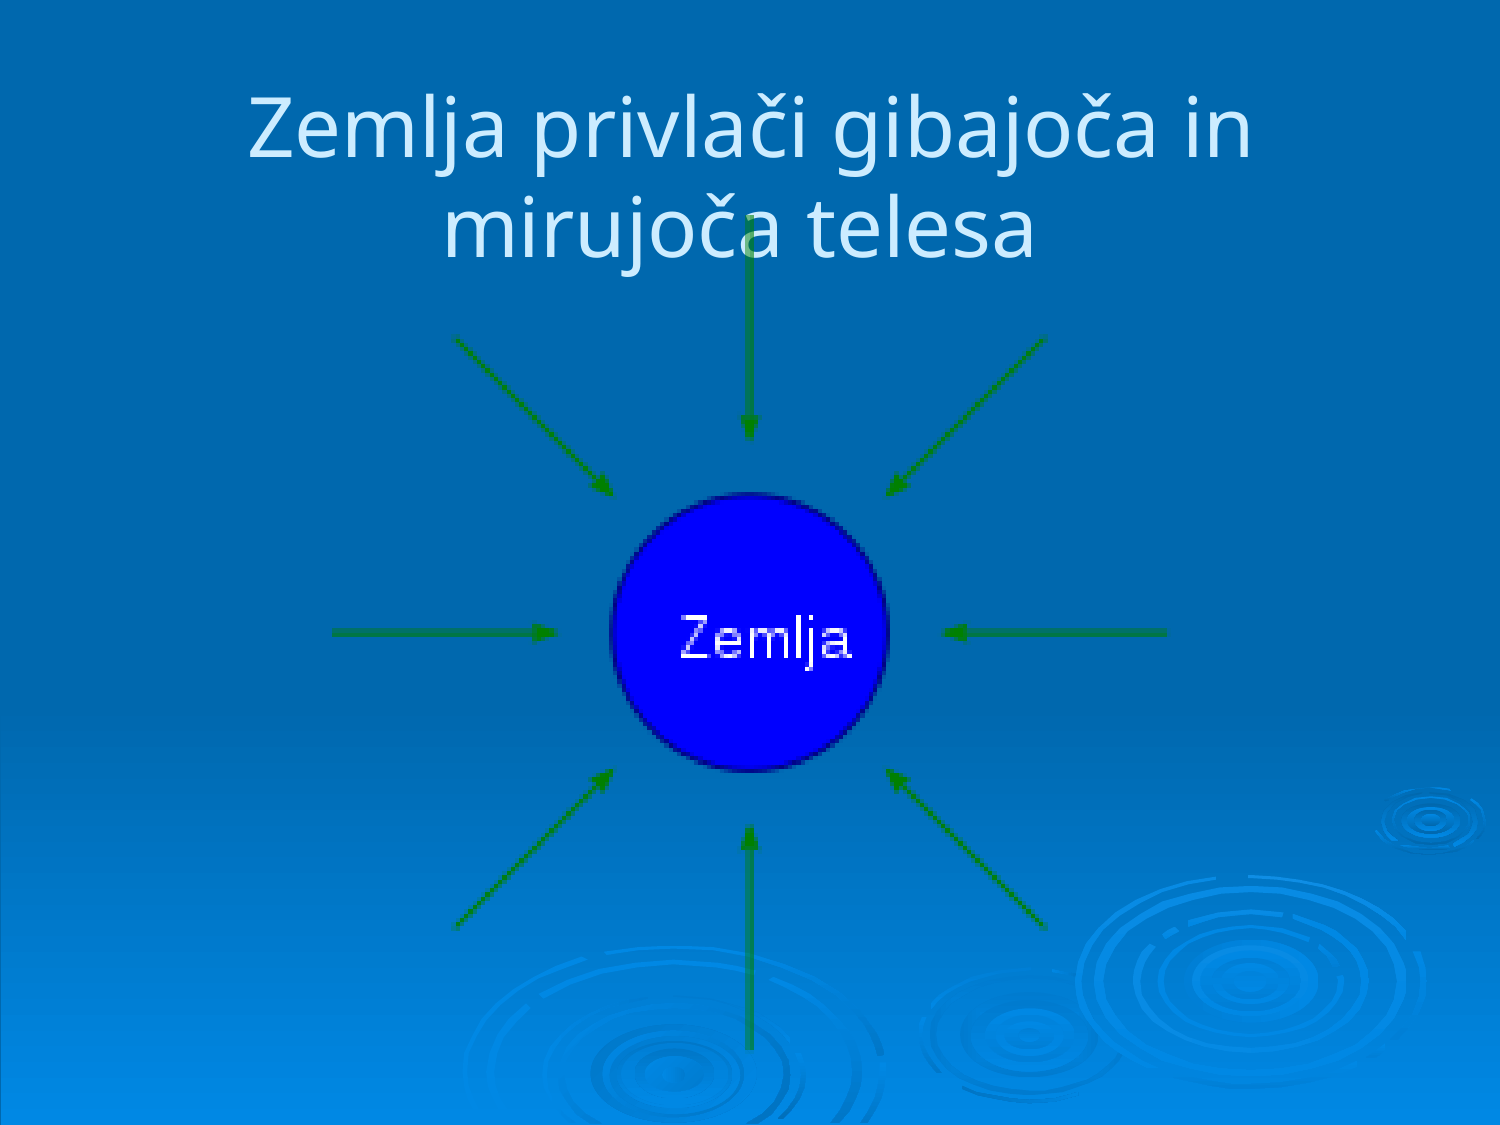

# Zemlja privlači gibajoča in mirujoča telesa